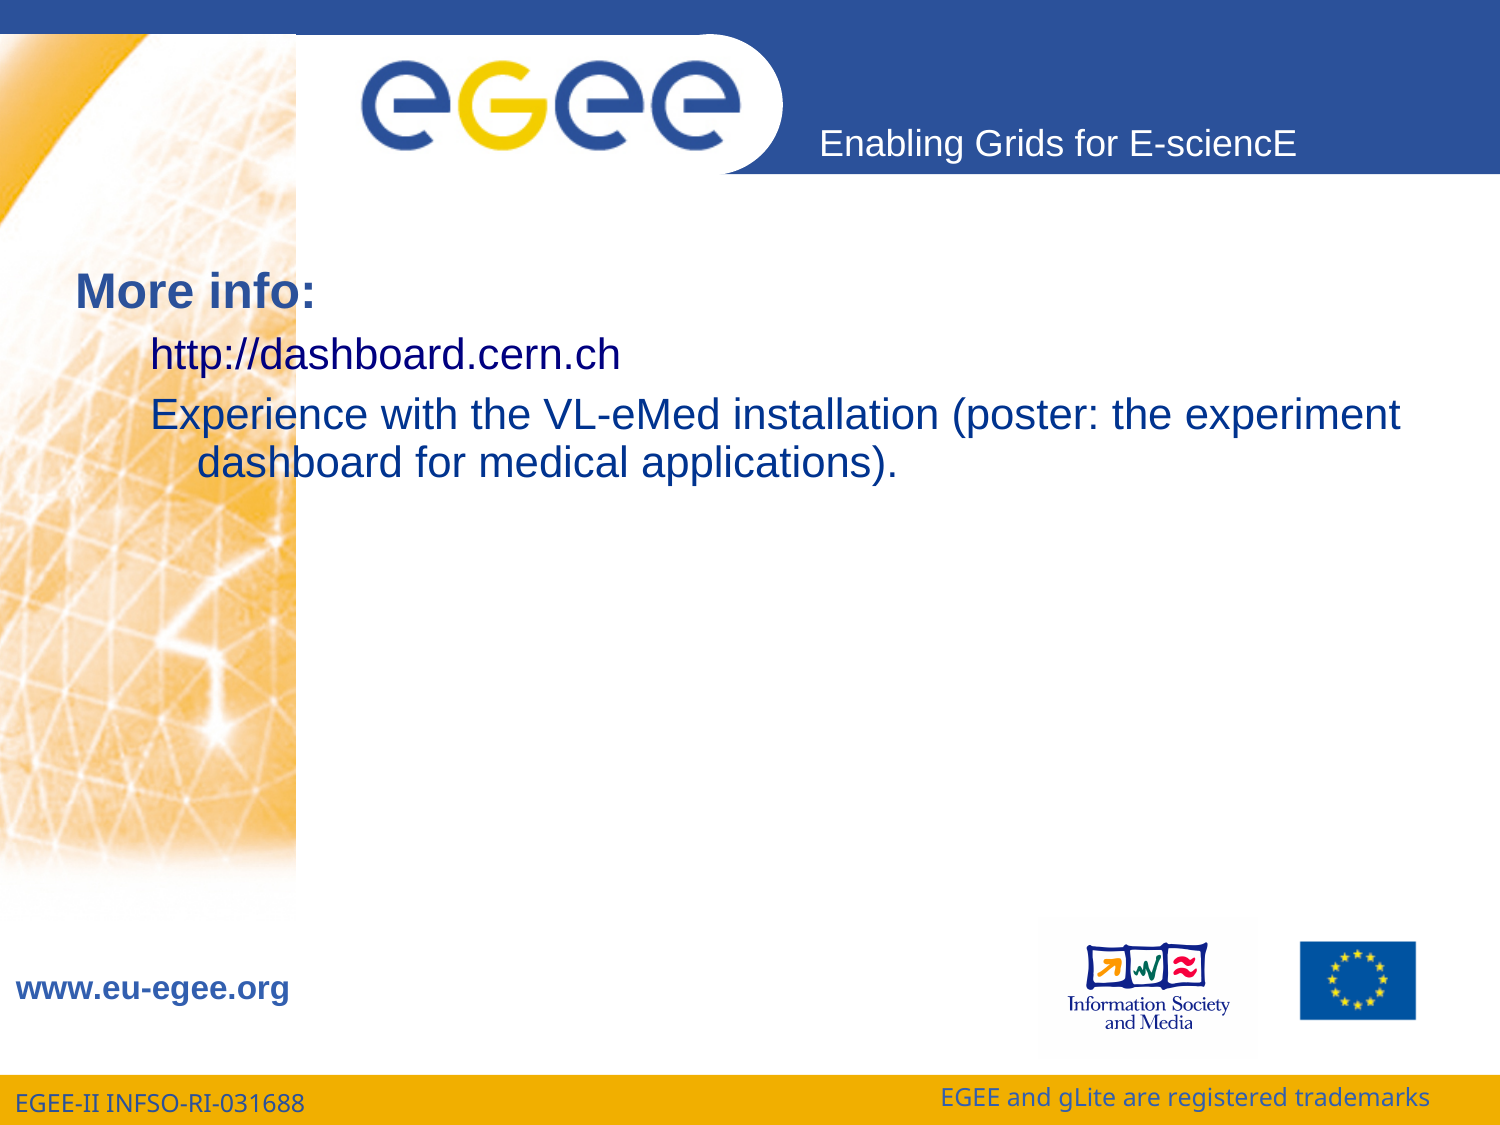

More info:
http://dashboard.cern.ch
Experience with the VL-eMed installation (poster: the experiment dashboard for medical applications).
#